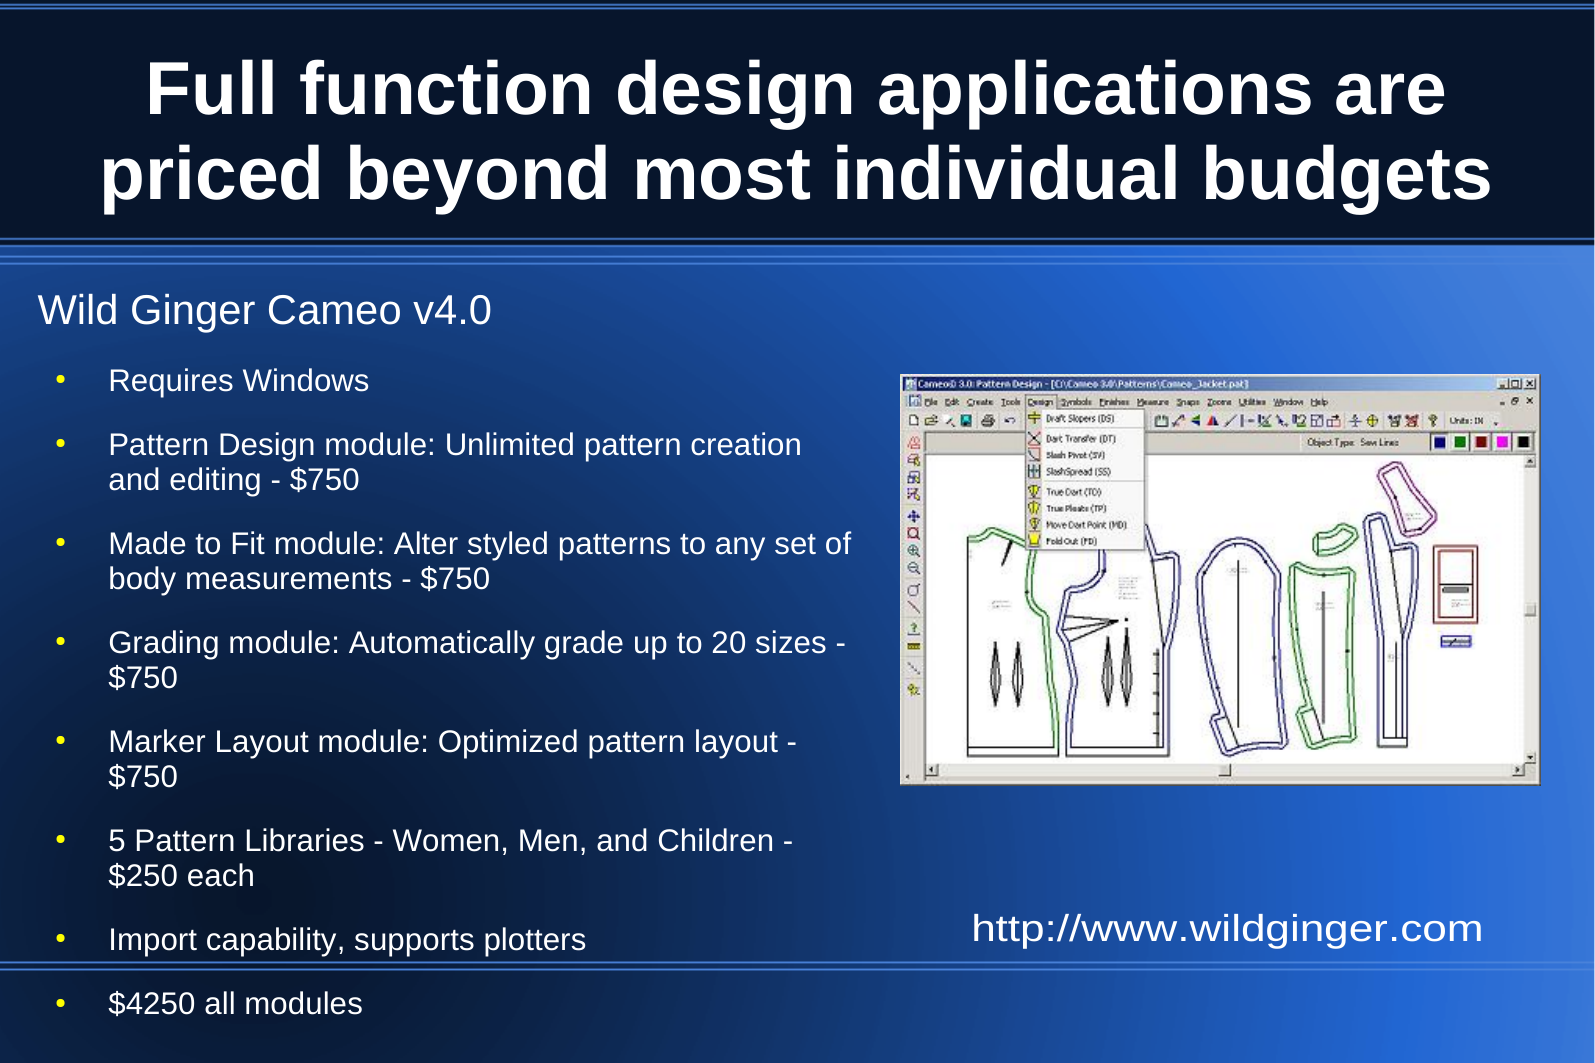

# Full function design applications are priced beyond most individual budgets
Wild Ginger Cameo v4.0
Requires Windows
Pattern Design module: Unlimited pattern creation and editing - $750
Made to Fit module: Alter styled patterns to any set of body measurements - $750
Grading module: Automatically grade up to 20 sizes - $750
Marker Layout module: Optimized pattern layout - $750
5 Pattern Libraries - Women, Men, and Children - $250 each
Import capability, supports plotters
$4250 all modules
http://www.wildginger.com